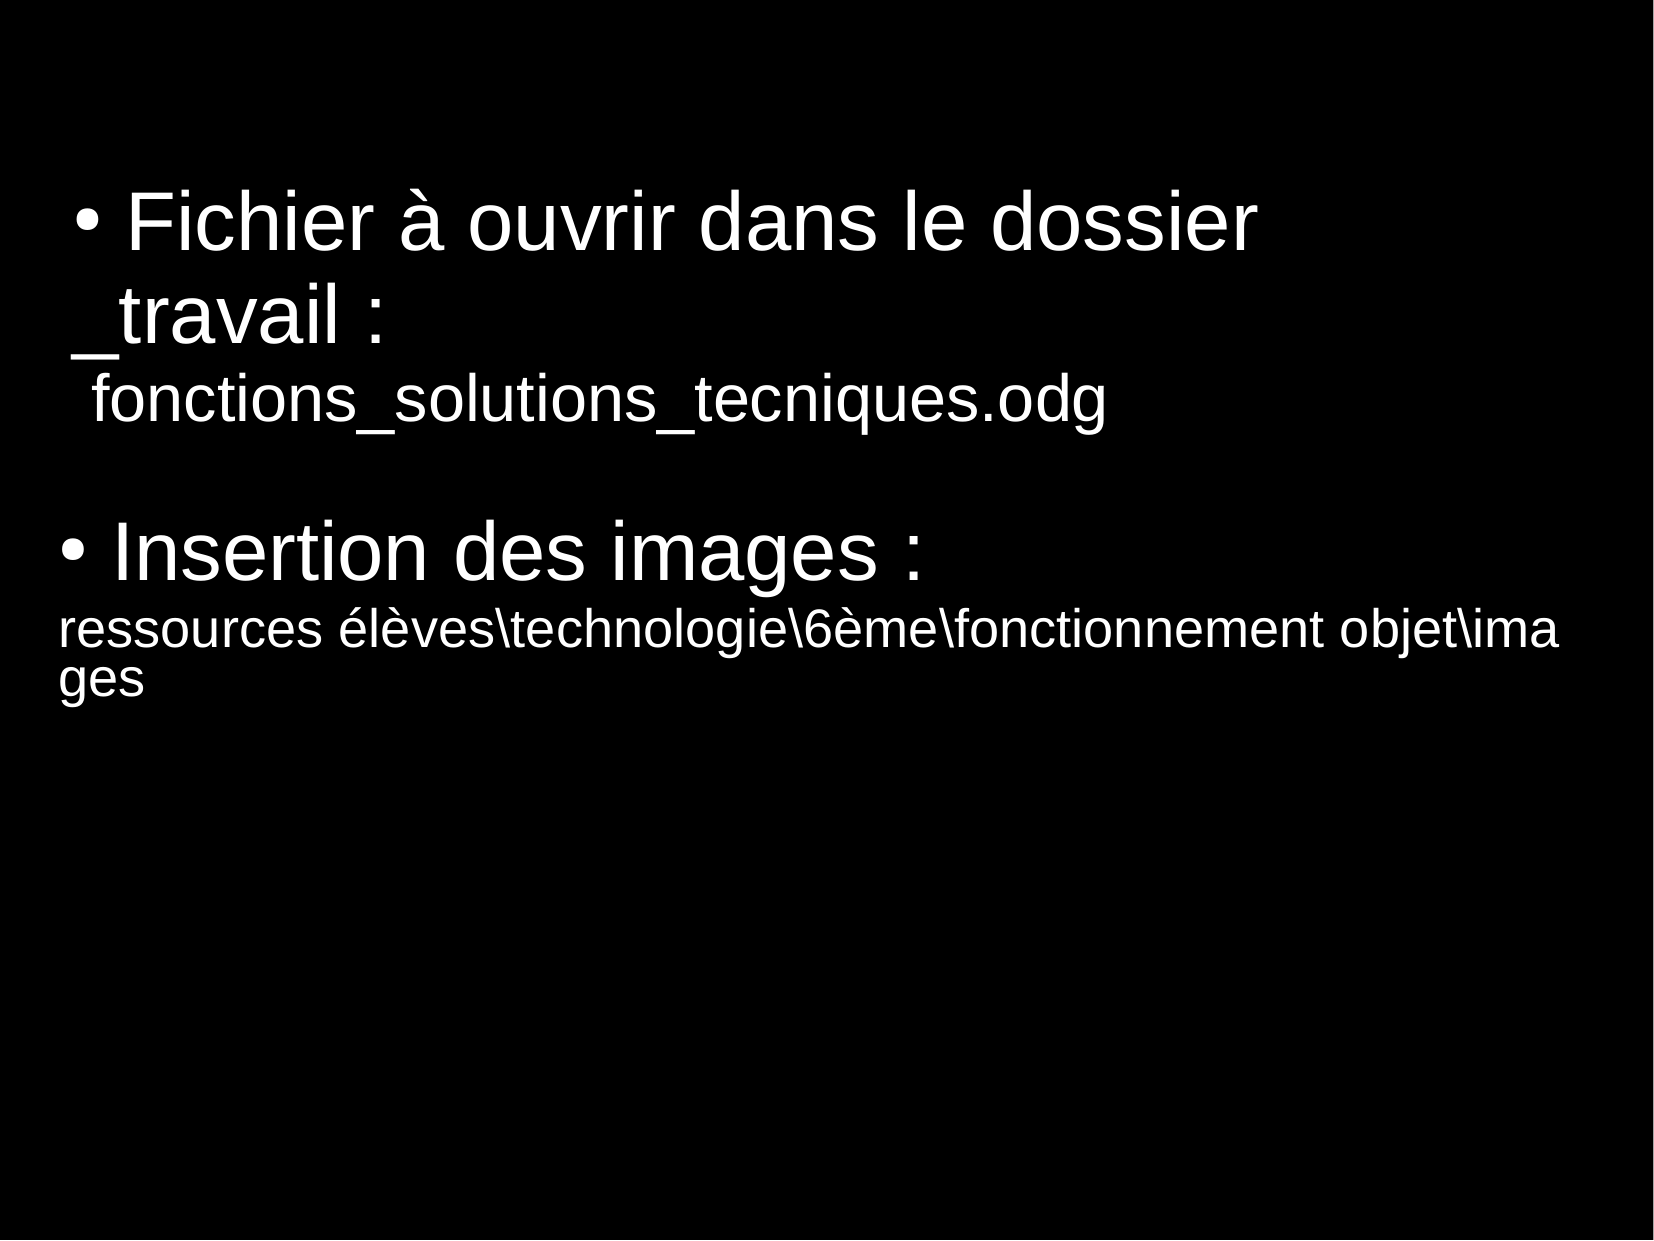

Fichier à ouvrir dans le dossier _travail :
 fonctions_solutions_tecniques.odg
 Insertion des images : ressources élèves\technologie\6ème\fonctionnement objet\images